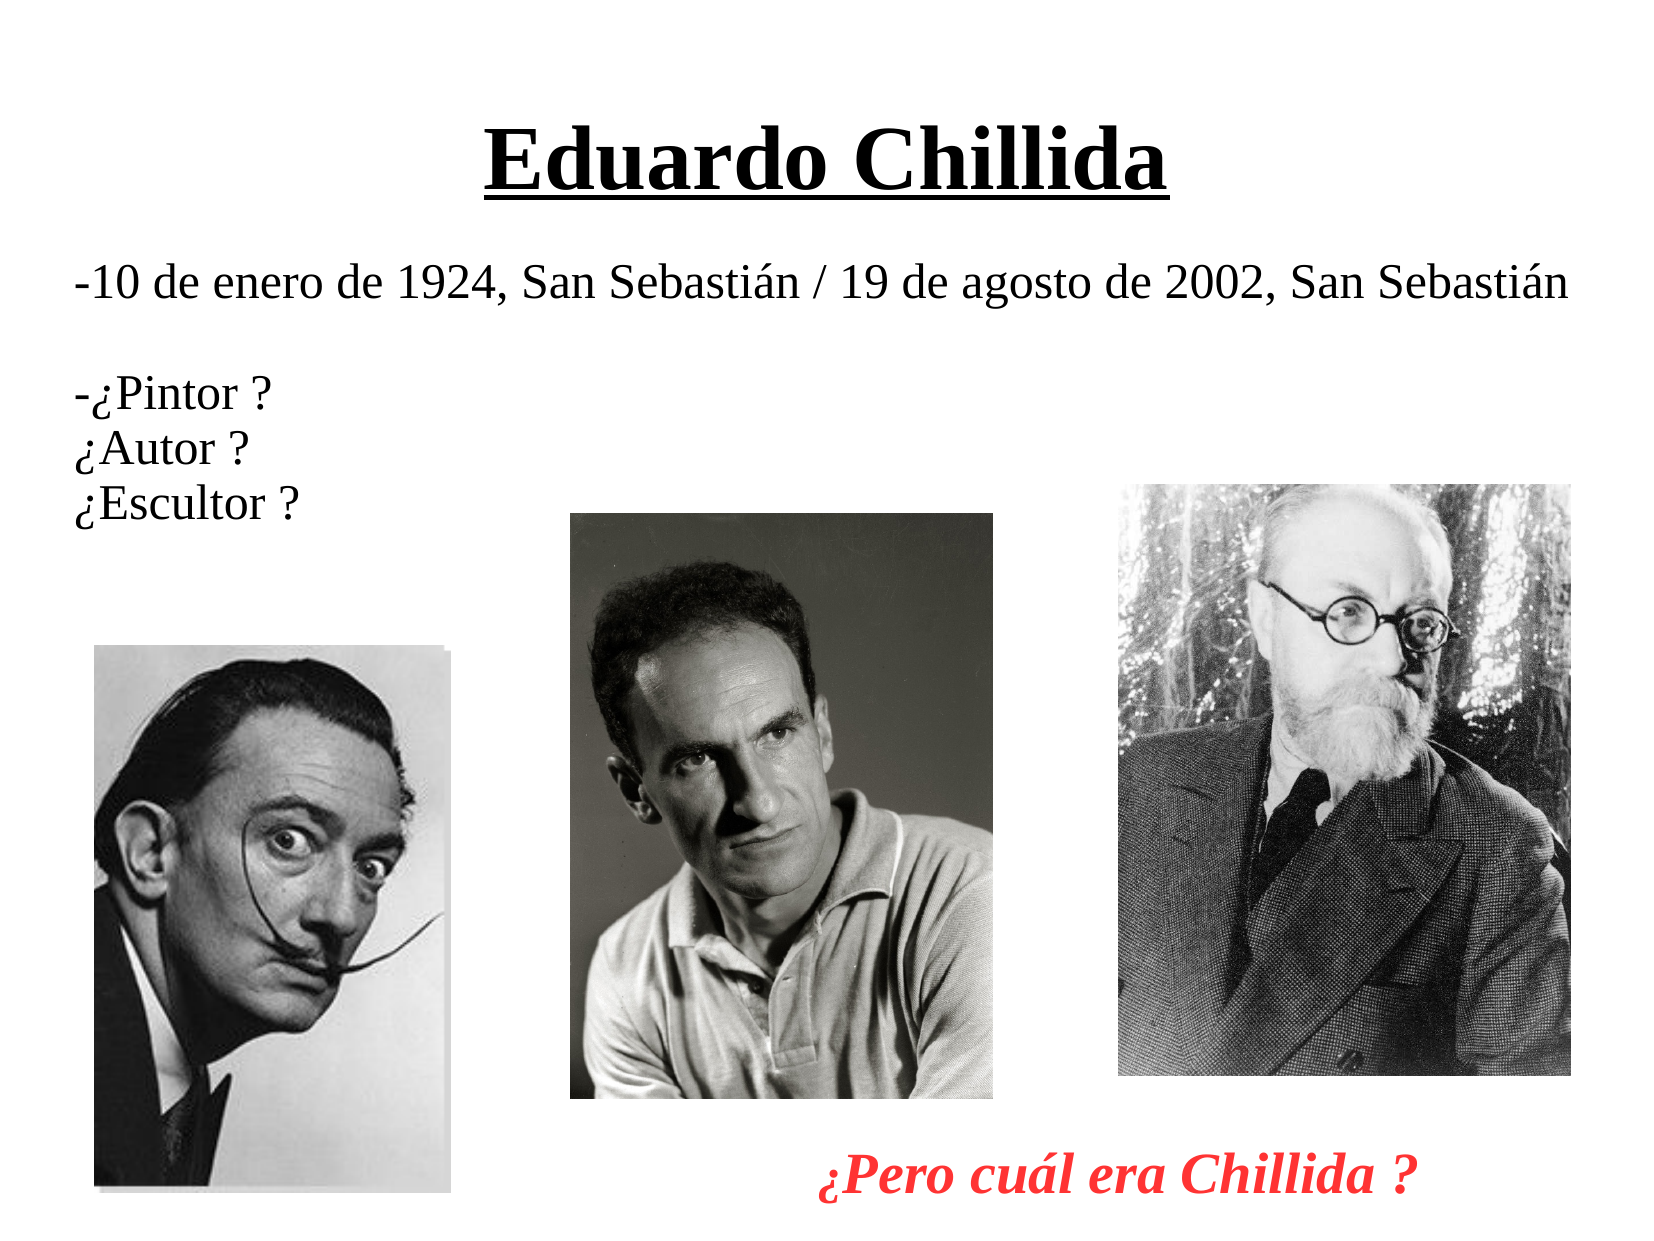

# Eduardo Chillida
-10 de enero de 1924, San Sebastián / 19 de agosto de 2002, San Sebastián
-¿Pintor ?
¿Autor ?
¿Escultor ?
¿Pero cuál era Chillida ?